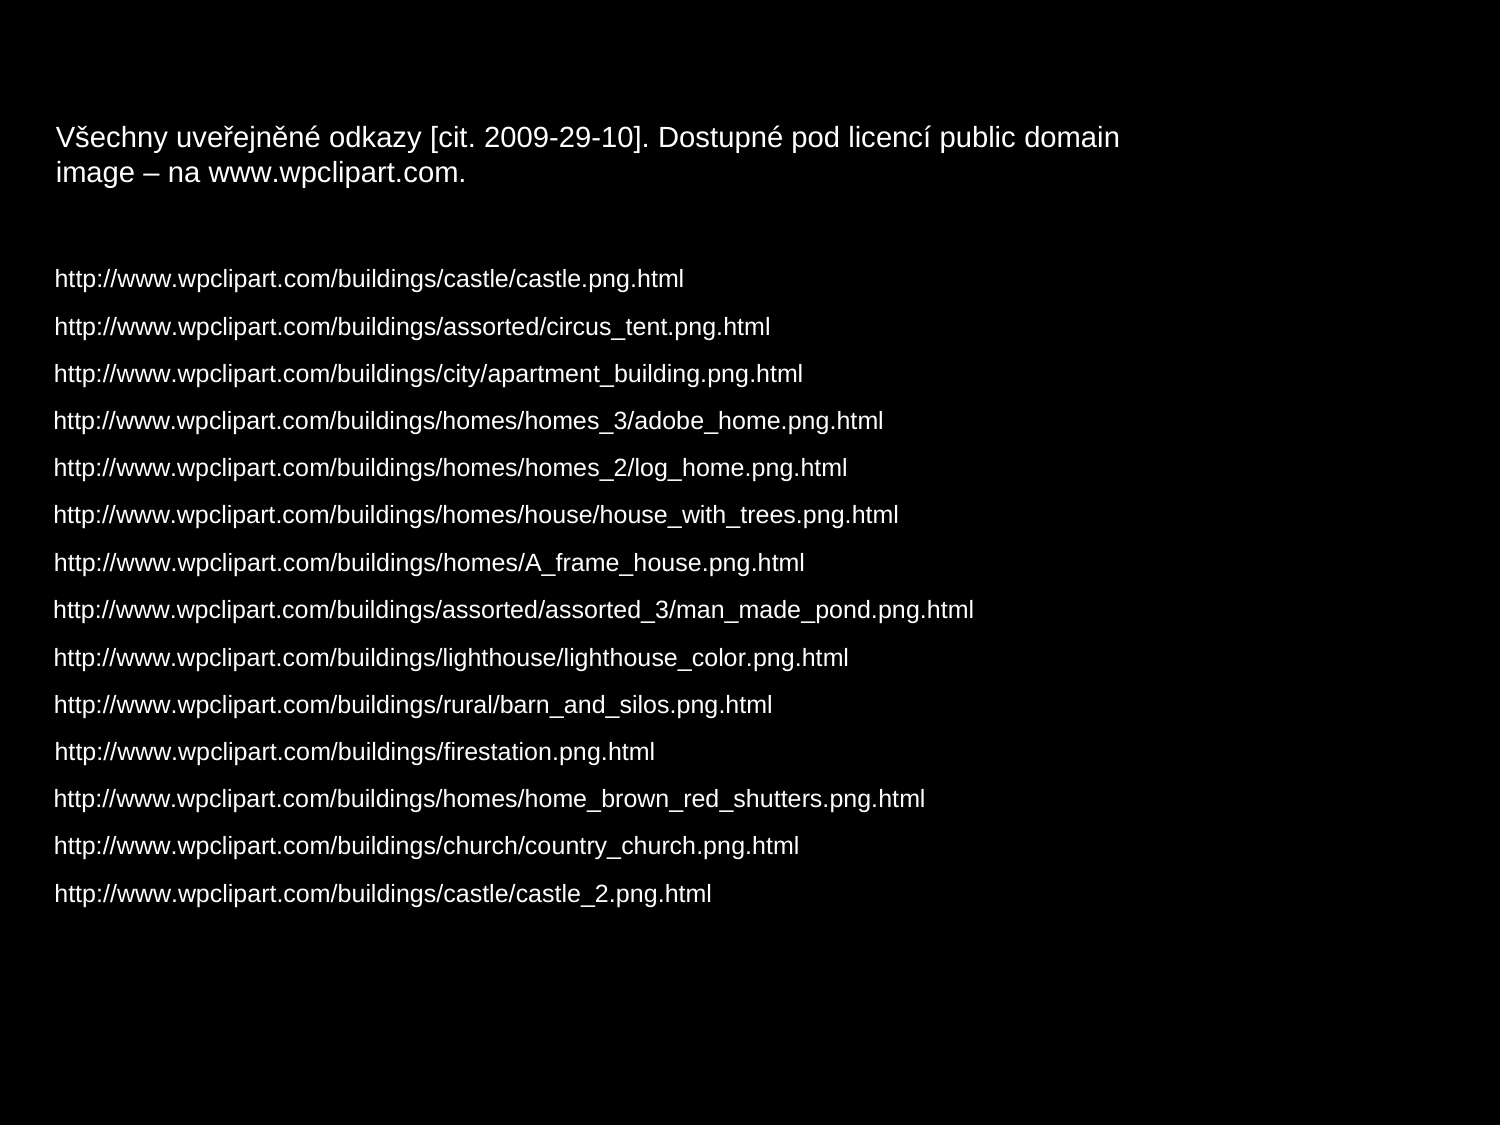

Všechny uveřejněné odkazy [cit. 2009-29-10]. Dostupné pod licencí public domain image – na www.wpclipart.com.
http://www.wpclipart.com/buildings/castle/castle.png.html
http://www.wpclipart.com/buildings/assorted/circus_tent.png.html
http://www.wpclipart.com/buildings/city/apartment_building.png.html
http://www.wpclipart.com/buildings/homes/homes_3/adobe_home.png.html
http://www.wpclipart.com/buildings/homes/homes_2/log_home.png.html
http://www.wpclipart.com/buildings/homes/house/house_with_trees.png.html
http://www.wpclipart.com/buildings/homes/A_frame_house.png.html
http://www.wpclipart.com/buildings/assorted/assorted_3/man_made_pond.png.html
http://www.wpclipart.com/buildings/lighthouse/lighthouse_color.png.html
http://www.wpclipart.com/buildings/rural/barn_and_silos.png.html
http://www.wpclipart.com/buildings/firestation.png.html
http://www.wpclipart.com/buildings/homes/home_brown_red_shutters.png.html
http://www.wpclipart.com/buildings/church/country_church.png.html
http://www.wpclipart.com/buildings/castle/castle_2.png.html